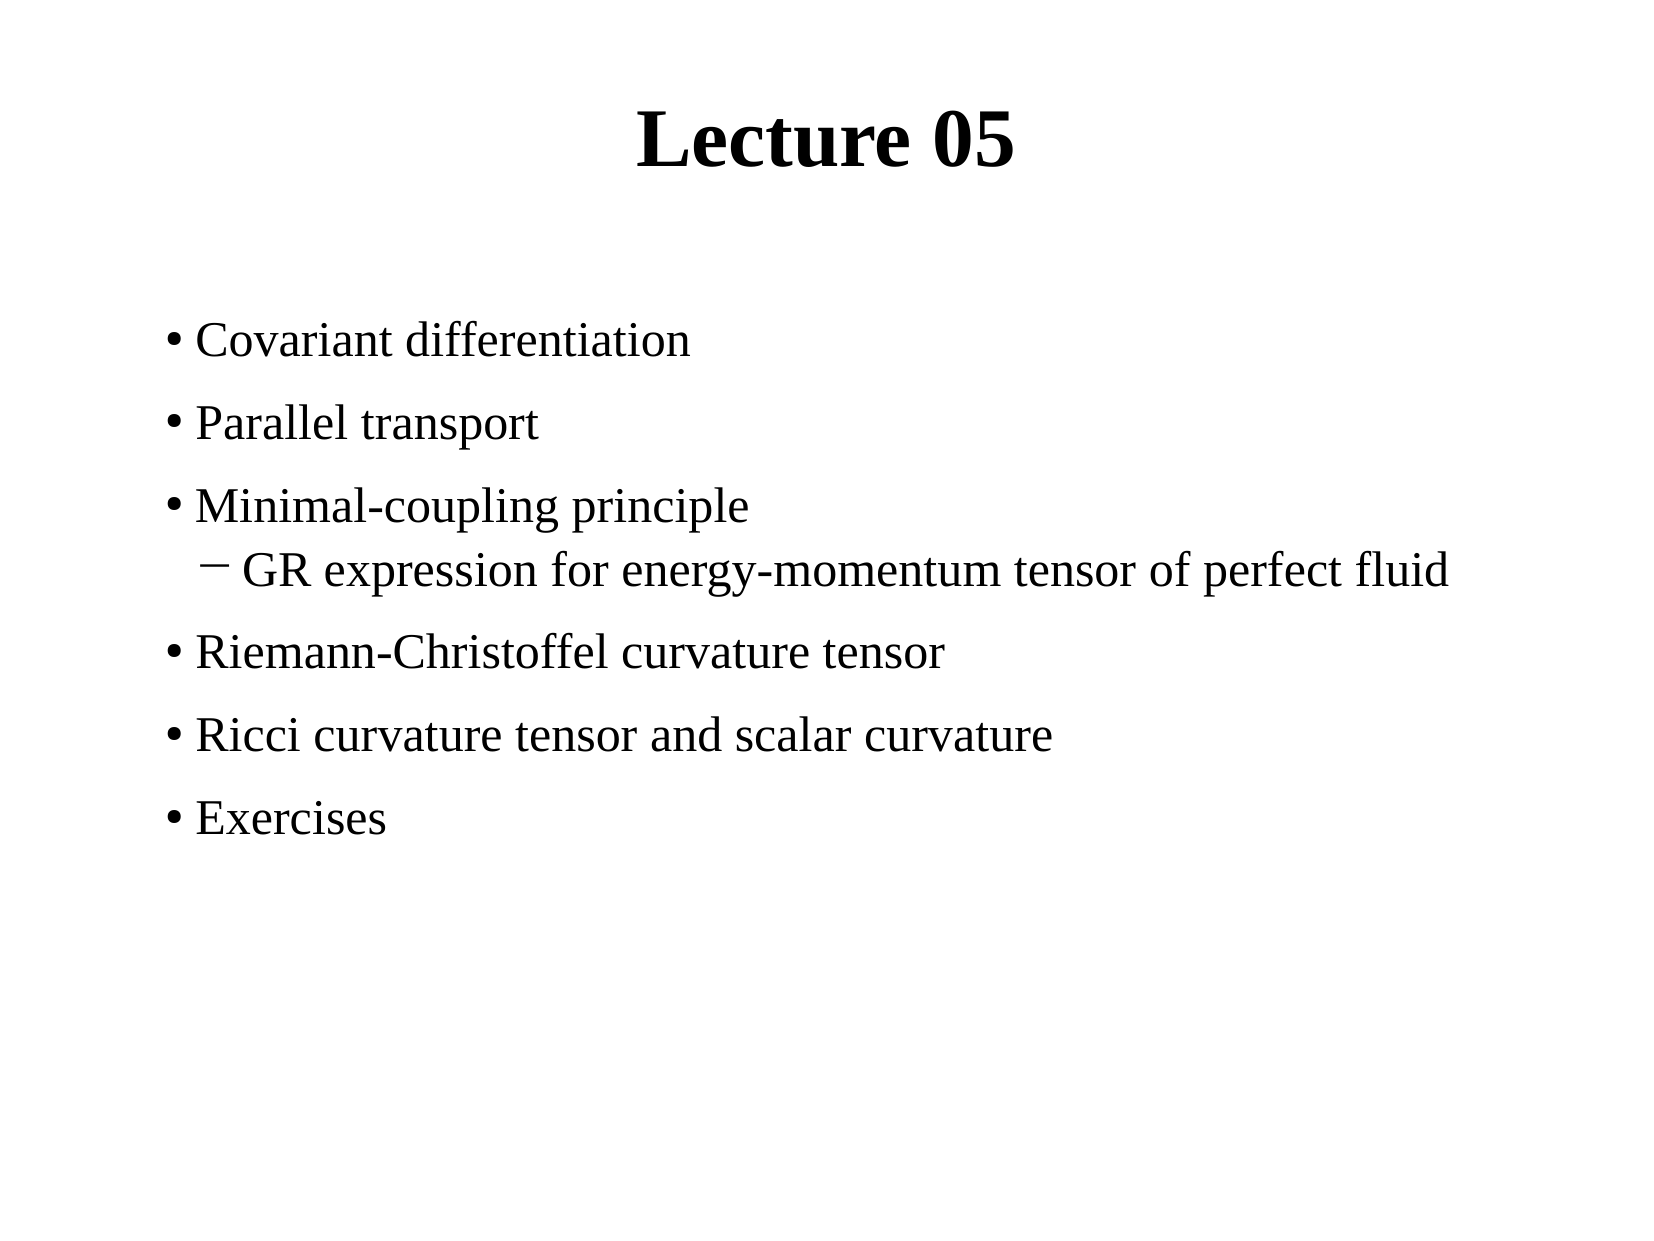

# Lecture 05
Covariant differentiation
Parallel transport
Minimal-coupling principle
GR expression for energy-momentum tensor of perfect fluid
Riemann-Christoffel curvature tensor
Ricci curvature tensor and scalar curvature
Exercises